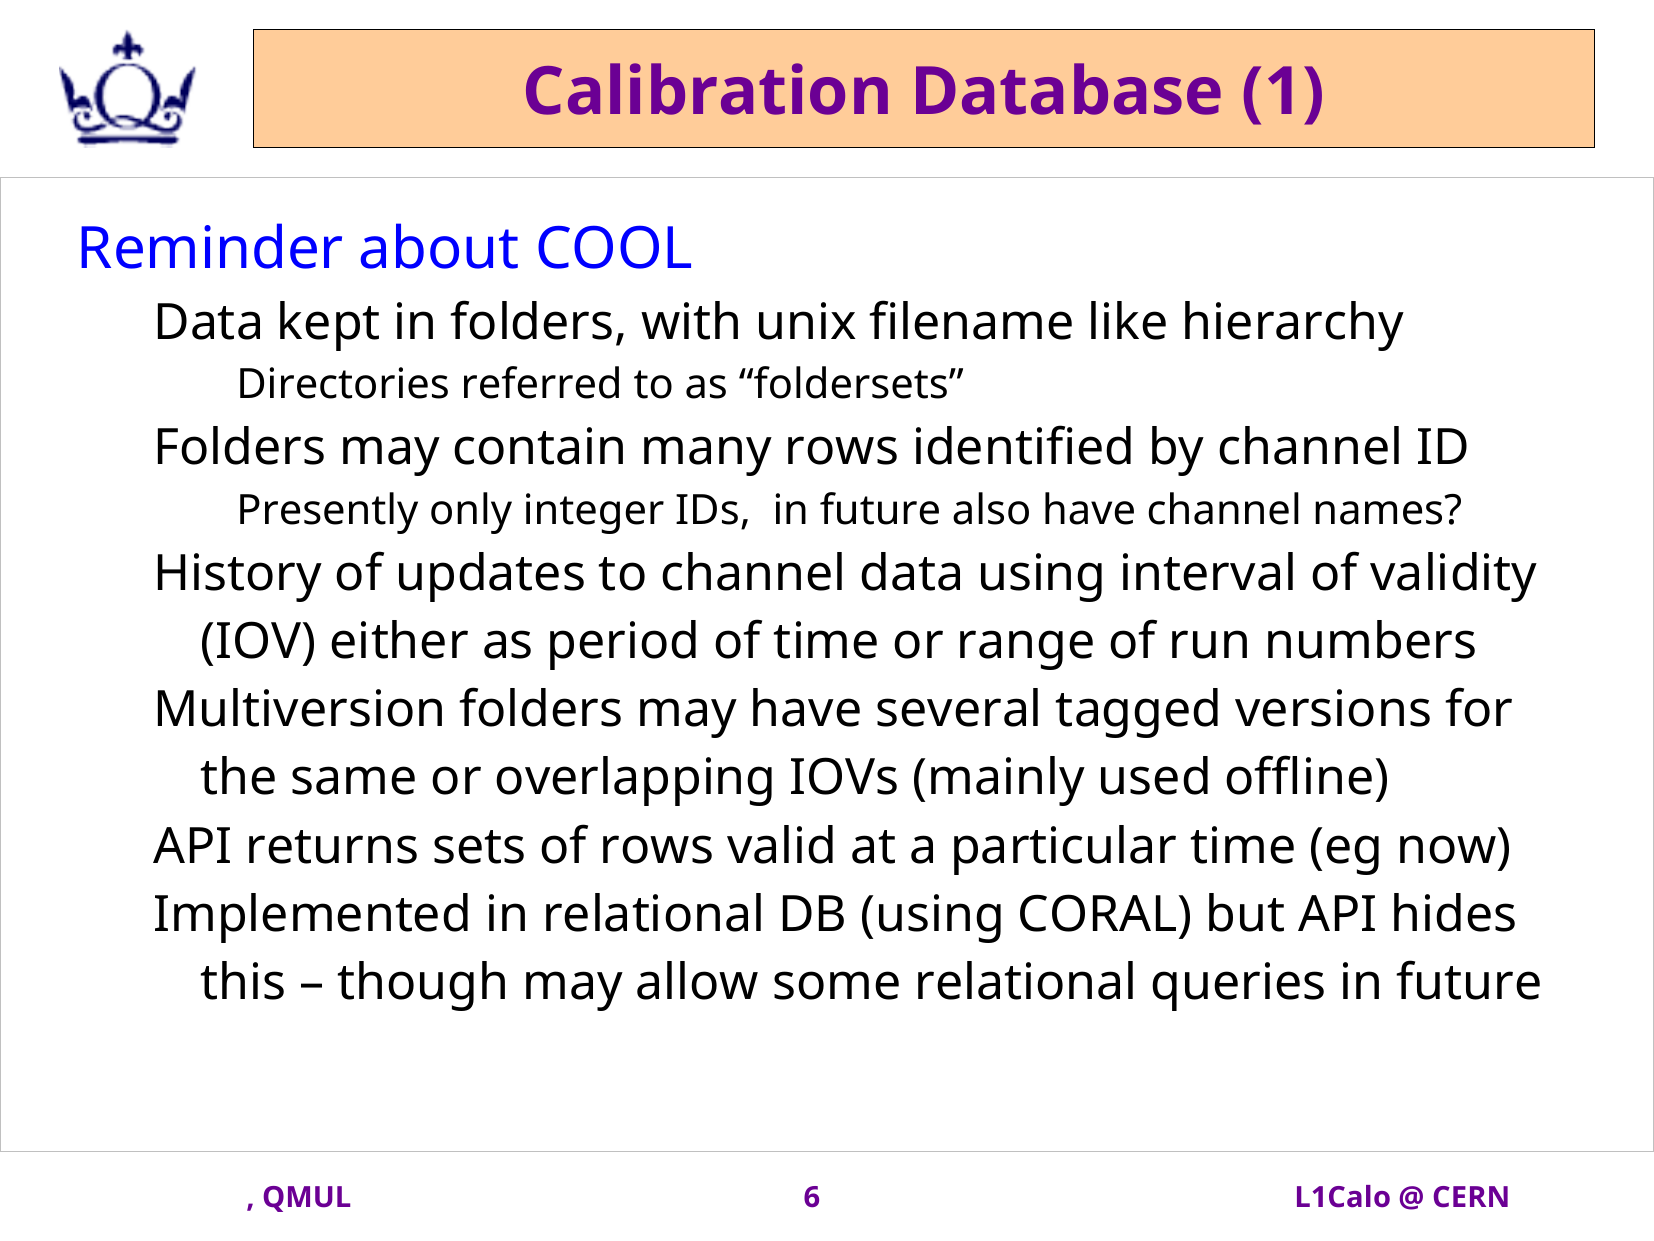

# Calibration Database (1)
Reminder about COOL
Data kept in folders, with unix filename like hierarchy
Directories referred to as “foldersets”
Folders may contain many rows identified by channel ID
Presently only integer IDs, in future also have channel names?
History of updates to channel data using interval of validity (IOV) either as period of time or range of run numbers
Multiversion folders may have several tagged versions for the same or overlapping IOVs (mainly used offline)
API returns sets of rows valid at a particular time (eg now)
Implemented in relational DB (using CORAL) but API hides this – though may allow some relational queries in future